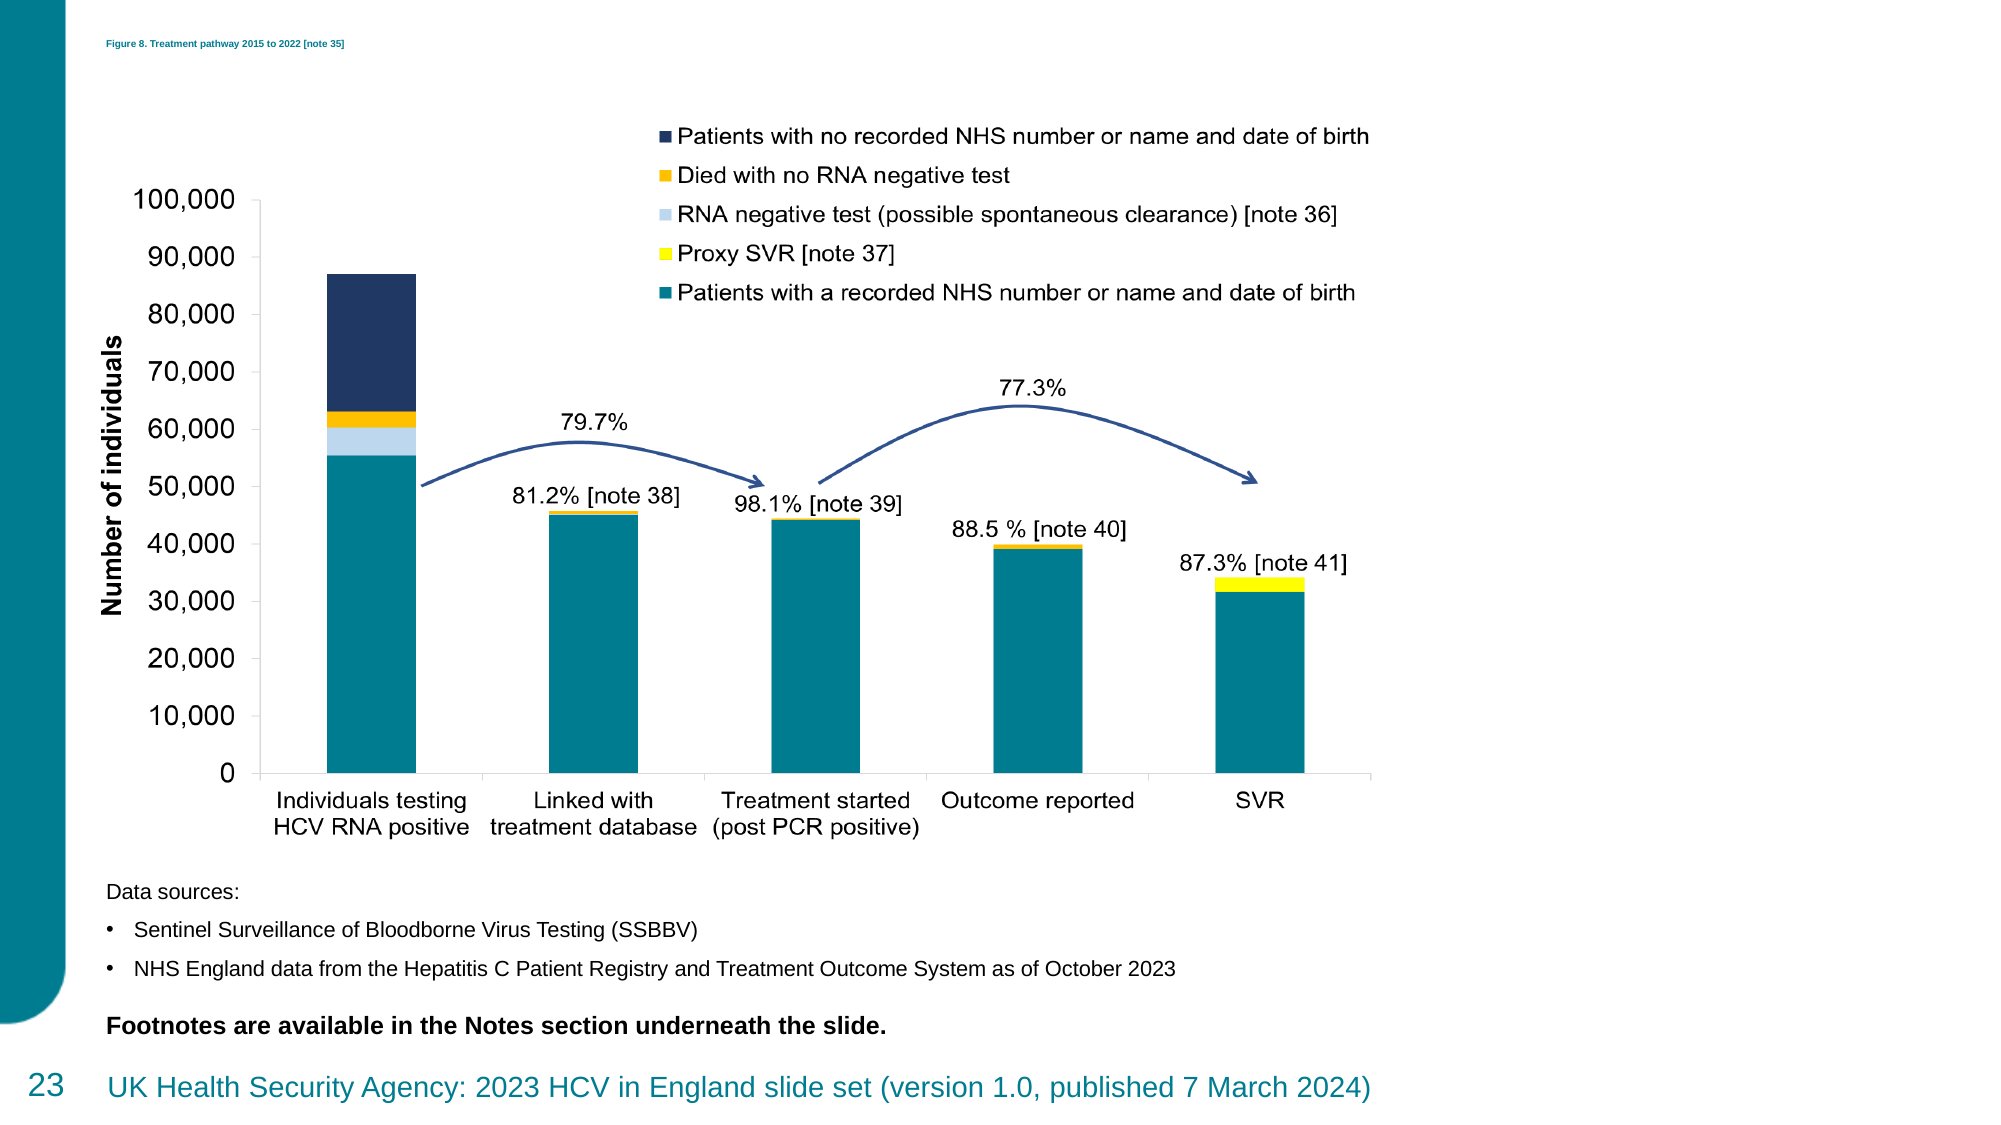

# Figure 8. Treatment pathway 2015 to 2022 [note 35]
Data sources:
Sentinel Surveillance of Bloodborne Virus Testing (SSBBV)
NHS England data from the Hepatitis C Patient Registry and Treatment Outcome System as of October 2023
Footnotes are available in the Notes section underneath the slide.
23
UK Health Security Agency: 2023 HCV in England slide set (version 1.0, published 7 March 2024)